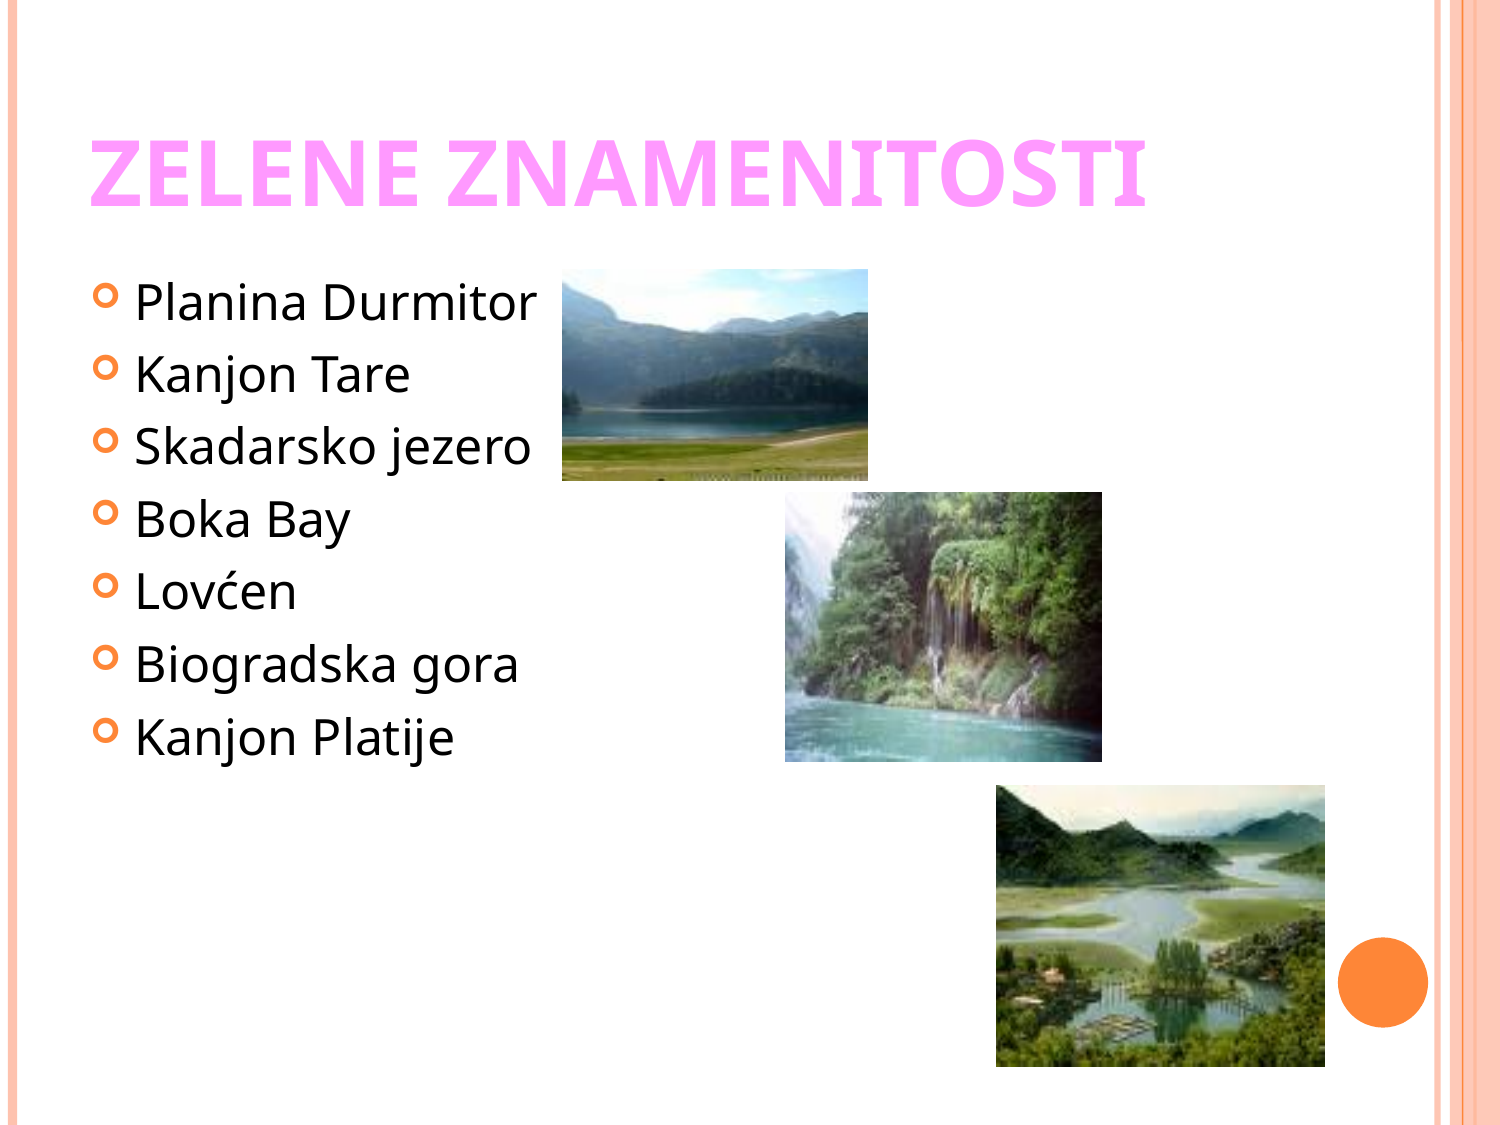

# ZELENE ZNAMENITOSTI
Planina Durmitor
Kanjon Tare
Skadarsko jezero
Boka Bay
Lovćen
Biogradska gora
Kanjon Platije